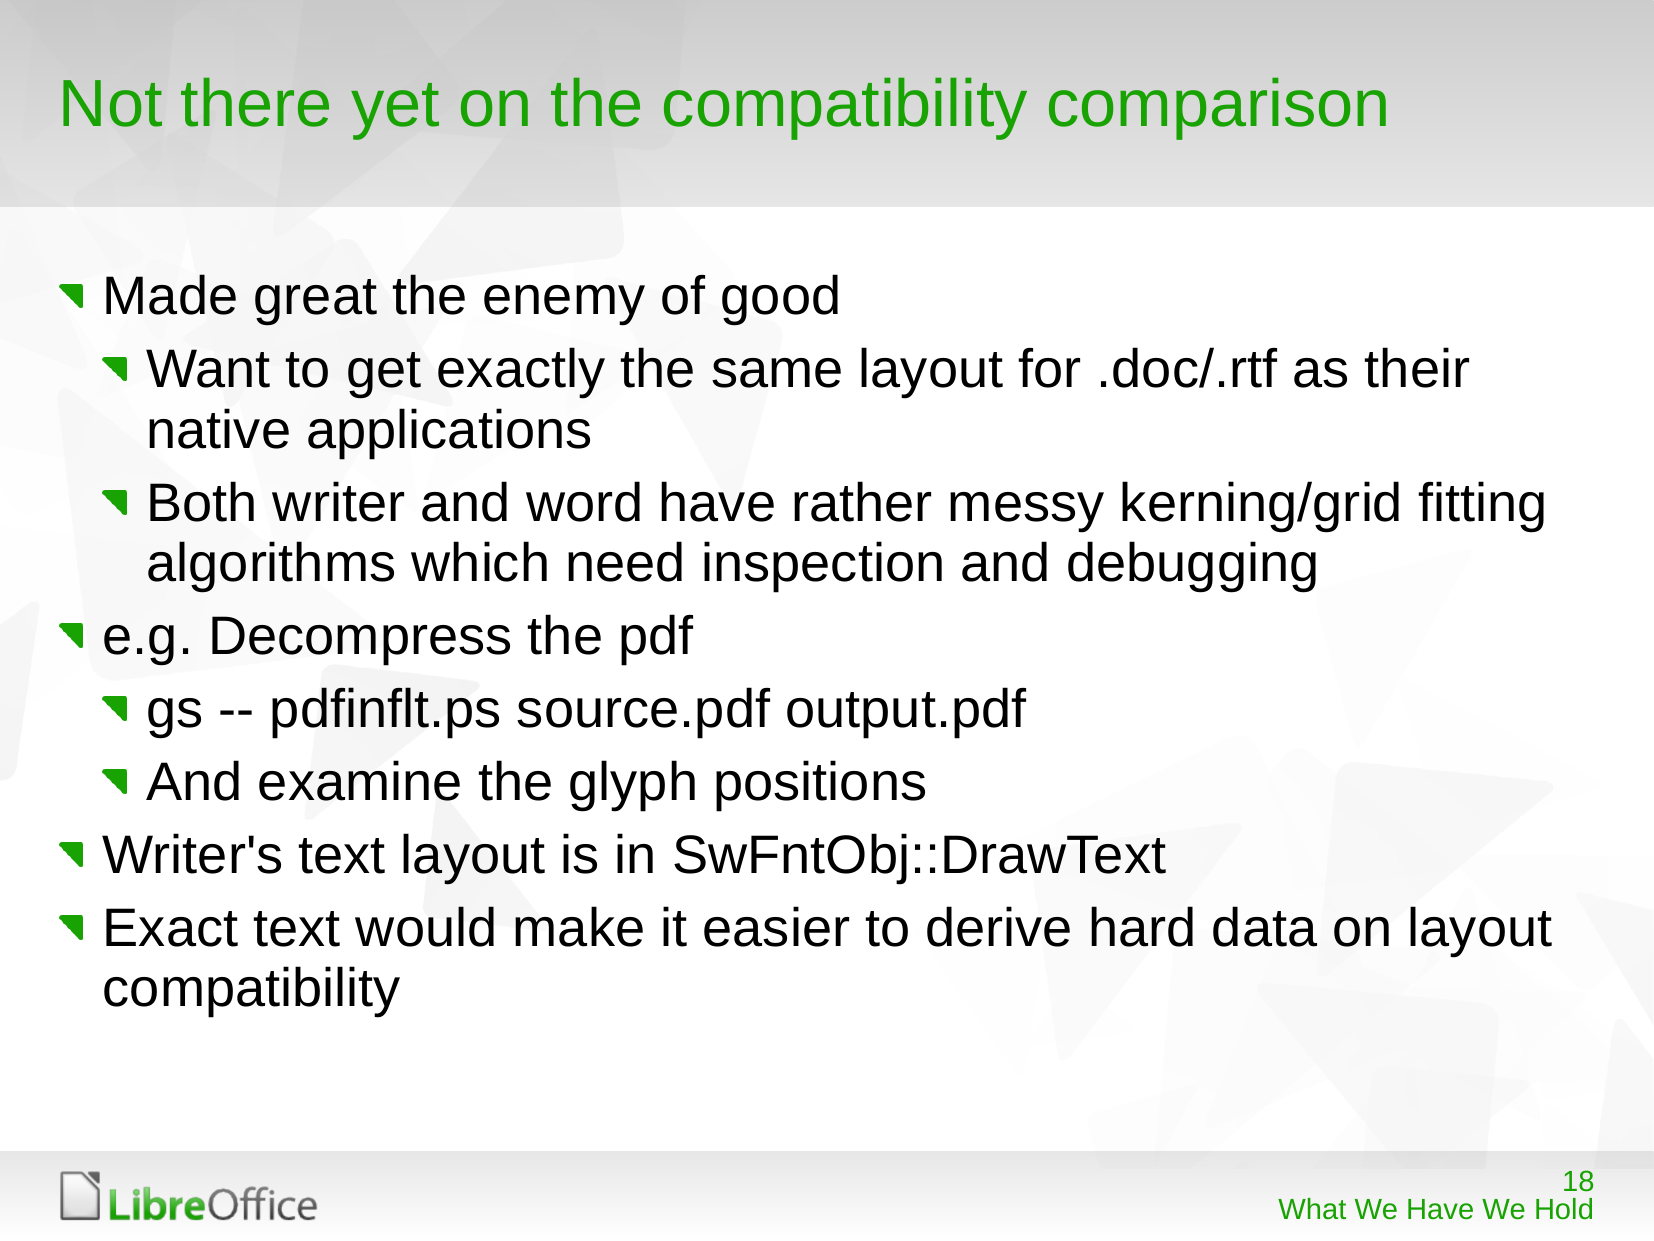

# Not there yet on the compatibility comparison
Made great the enemy of good
Want to get exactly the same layout for .doc/.rtf as their native applications
Both writer and word have rather messy kerning/grid fitting algorithms which need inspection and debugging
e.g. Decompress the pdf
gs -- pdfinflt.ps source.pdf output.pdf
And examine the glyph positions
Writer's text layout is in SwFntObj::DrawText
Exact text would make it easier to derive hard data on layout compatibility
18
What We Have We Hold